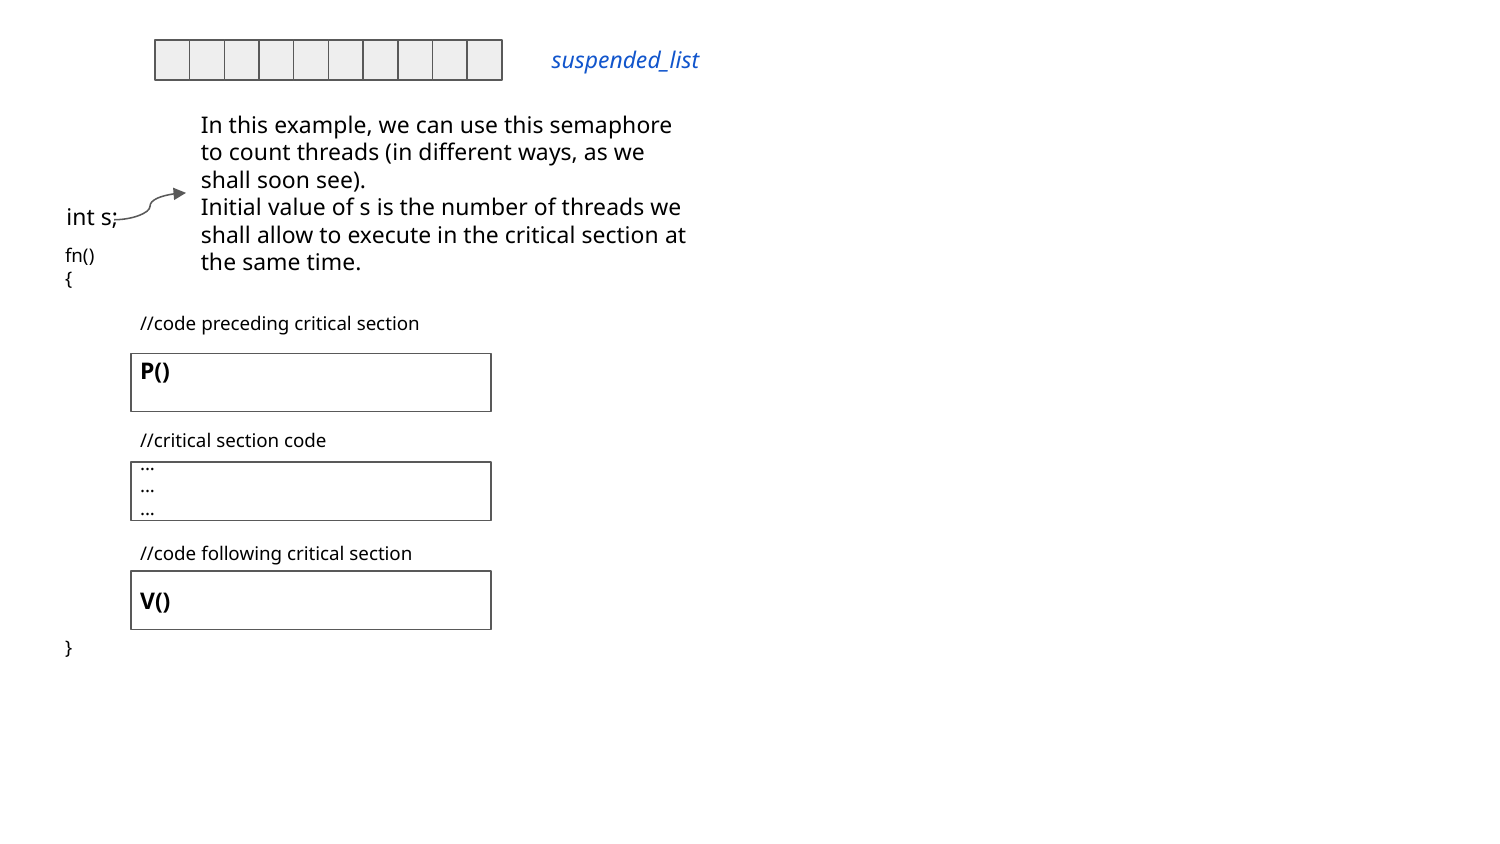

suspended_list
In this example, we can use this semaphore to count threads (in different ways, as we shall soon see).
Initial value of s is the number of threads we shall allow to execute in the critical section at the same time.
int s;
fn()
{
	//code preceding critical section
	P()
	//critical section code
	...
	...
	...
	//code following critical section
V()
}